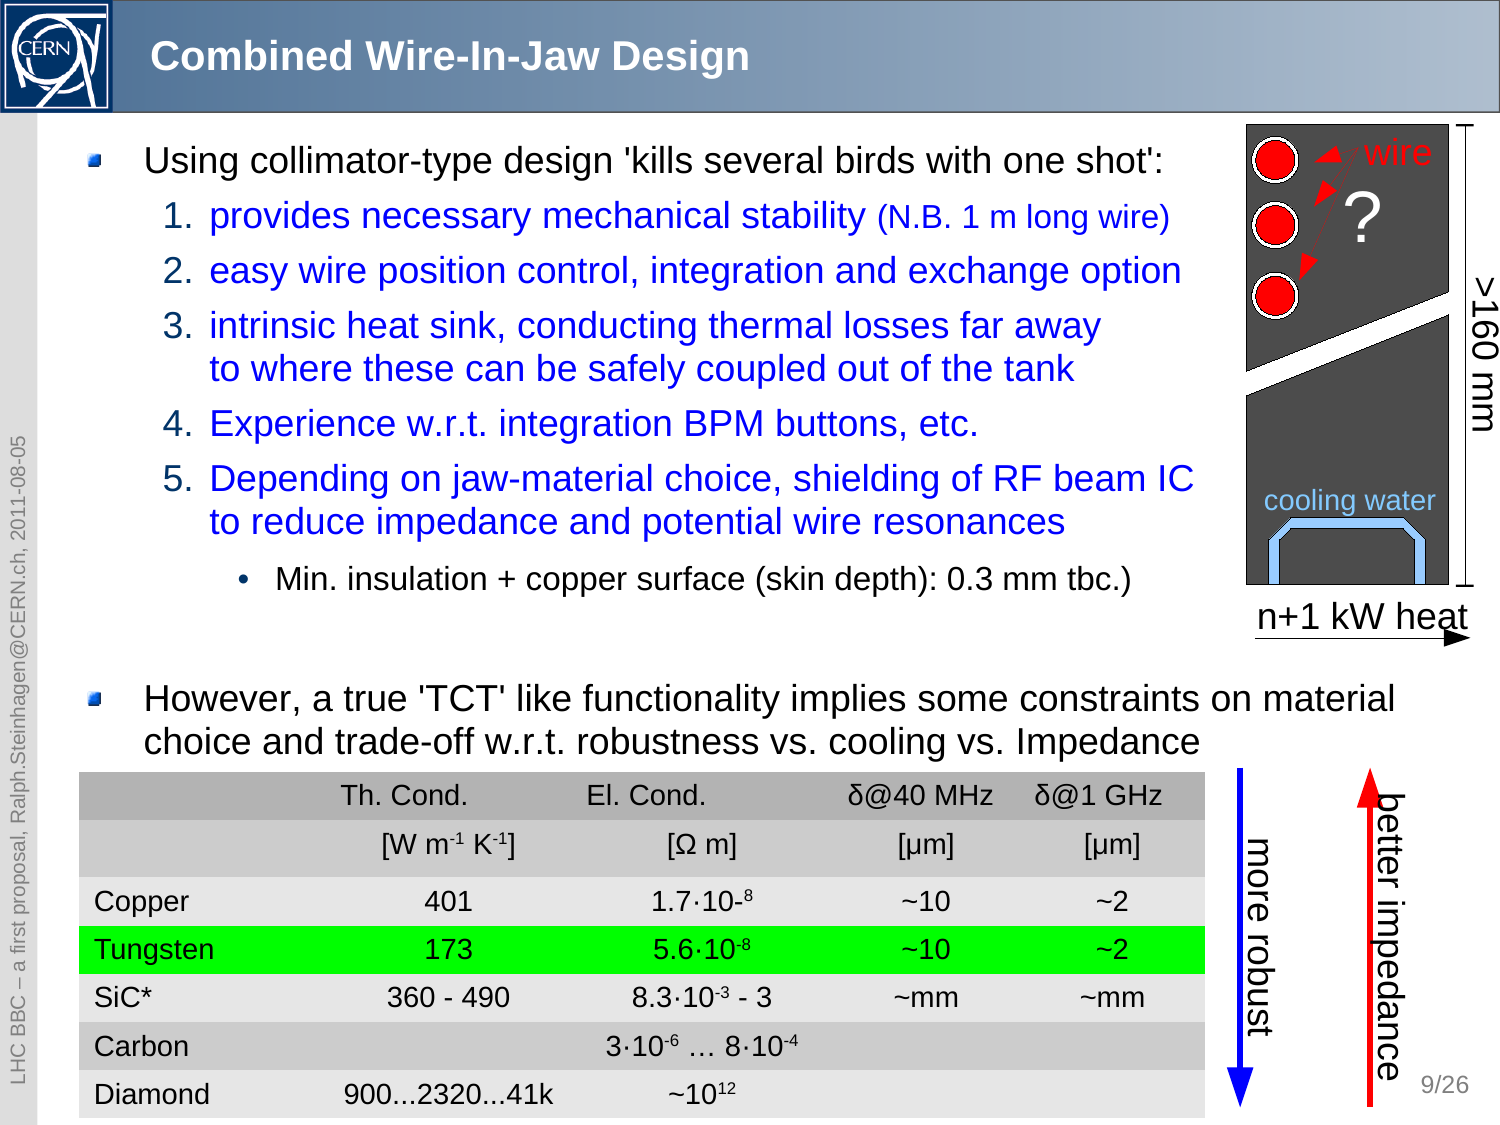

# Combined Wire-In-Jaw Design
wire
>160 mm
Using collimator-type design 'kills several birds with one shot':
provides necessary mechanical stability (N.B. 1 m long wire)
easy wire position control, integration and exchange option
intrinsic heat sink, conducting thermal losses far away			to where these can be safely coupled out of the tank
Experience w.r.t. integration BPM buttons, etc.
Depending on jaw-material choice, shielding of RF beam IC		to reduce impedance and potential wire resonances
Min. insulation + copper surface (skin depth): 0.3 mm tbc.)
However, a true 'TCT' like functionality implies some constraints on material choice and trade-off w.r.t. robustness vs. cooling vs. Impedance
?
cooling water
n+1 kW heat
more robust
better impedance
| | Th. Cond. | El. Cond. | δ@40 MHz | δ@1 GHz |
| --- | --- | --- | --- | --- |
| | [W m-1 K-1] | [Ω m] | [μm] | [μm] |
| Copper | 401 | 1.7·10-8 | ~10 | ~2 |
| Tungsten | 173 | 5.6·10-8 | ~10 | ~2 |
| SiC\* | 360 - 490 | 8.3·10-3 - 3 | ~mm | ~mm |
| Carbon | | 3·10-6 … 8·10-4 | | |
| Diamond | 900...2320...41k | ~1012 | | |